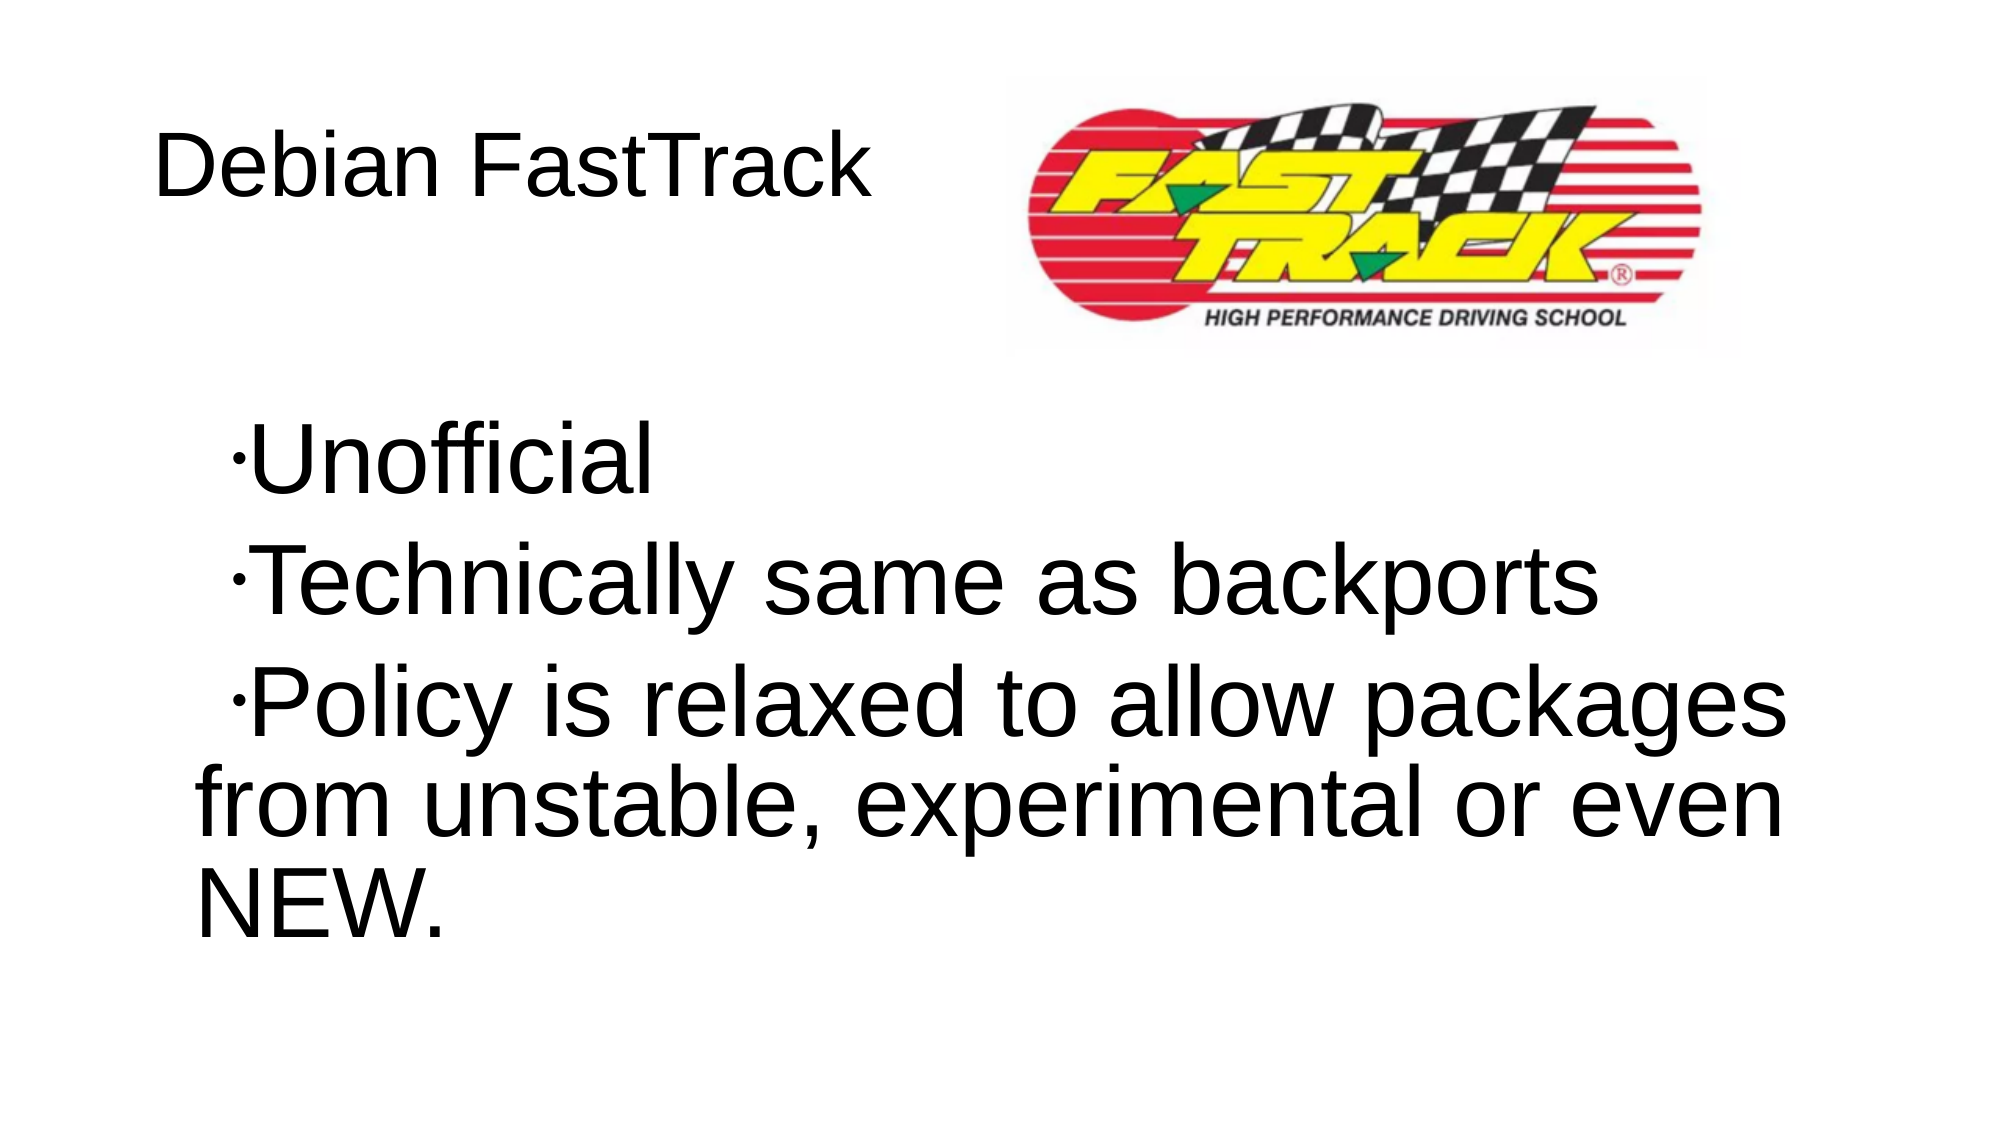

# Debian FastTrack
Unofficial
Technically same as backports
Policy is relaxed to allow packages from unstable, experimental or even NEW.